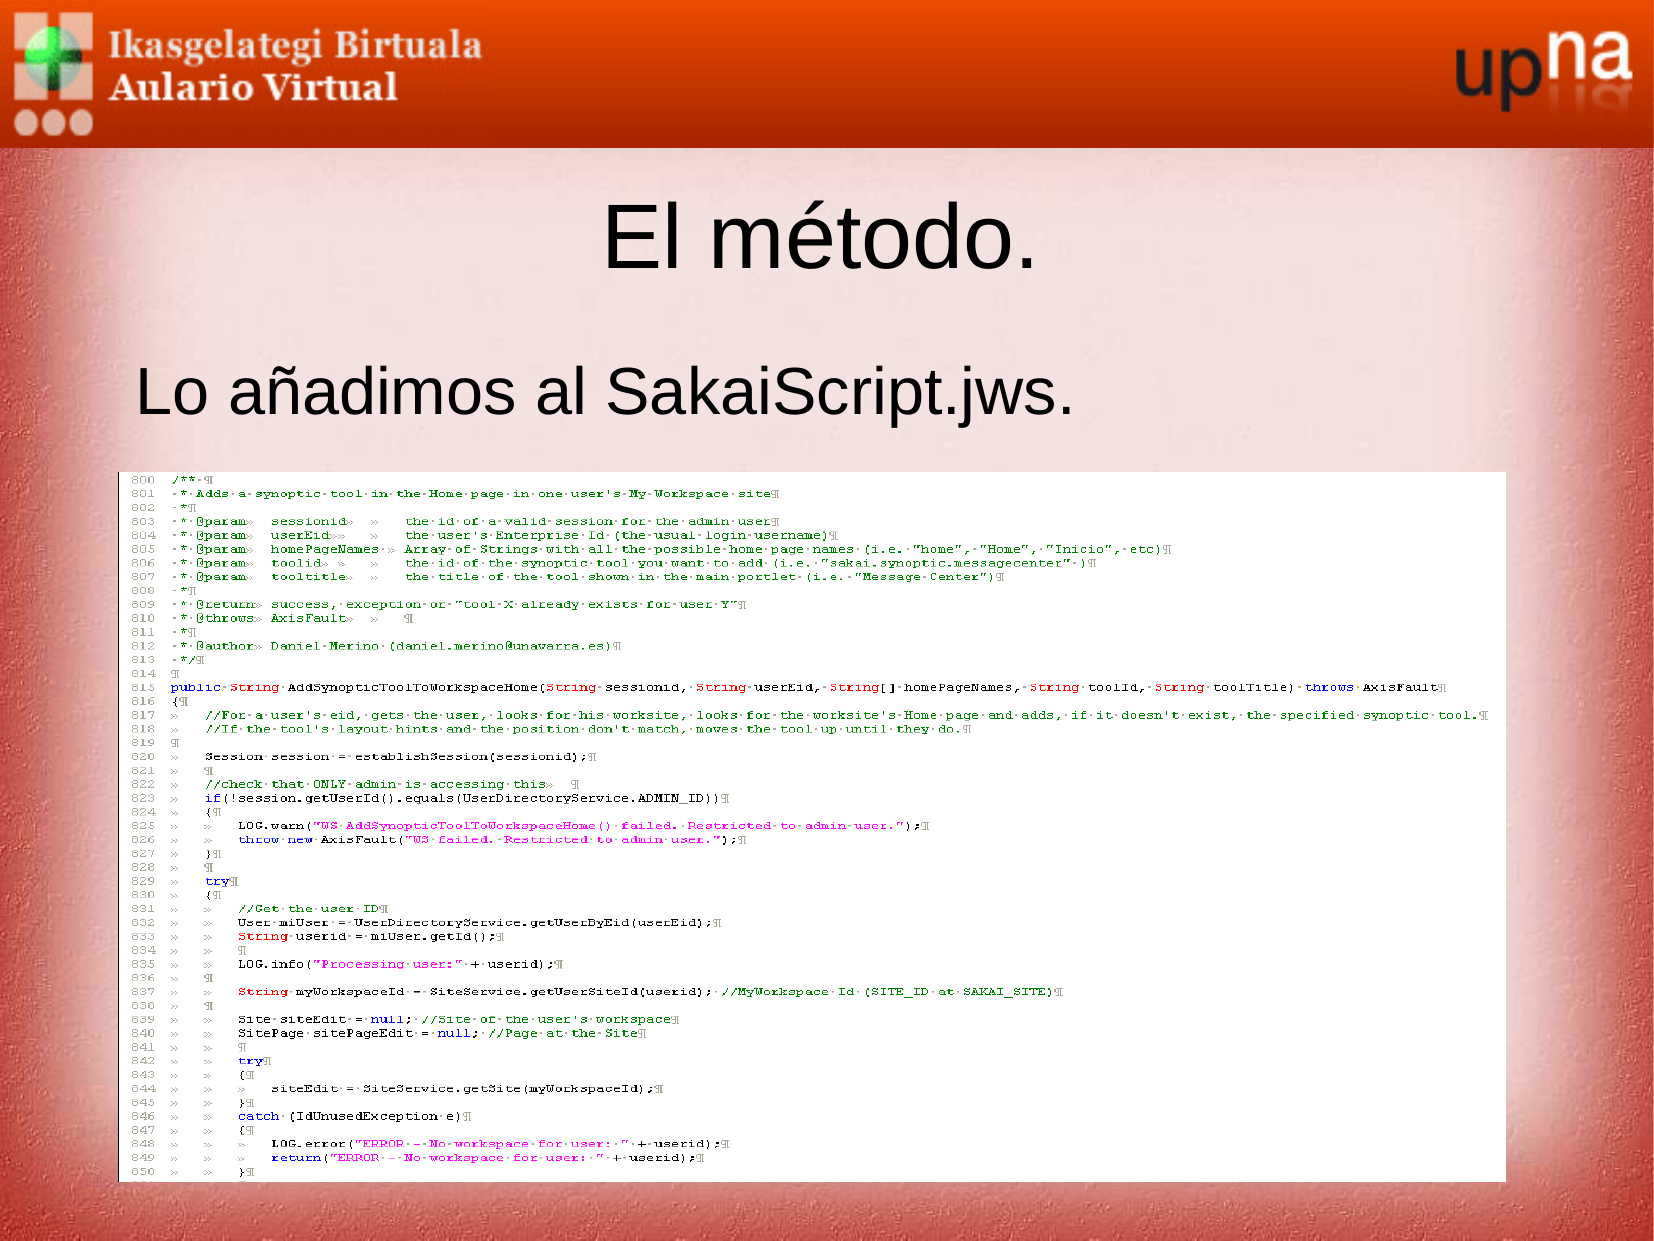

El método.
# Lo añadimos al SakaiScript.jws.